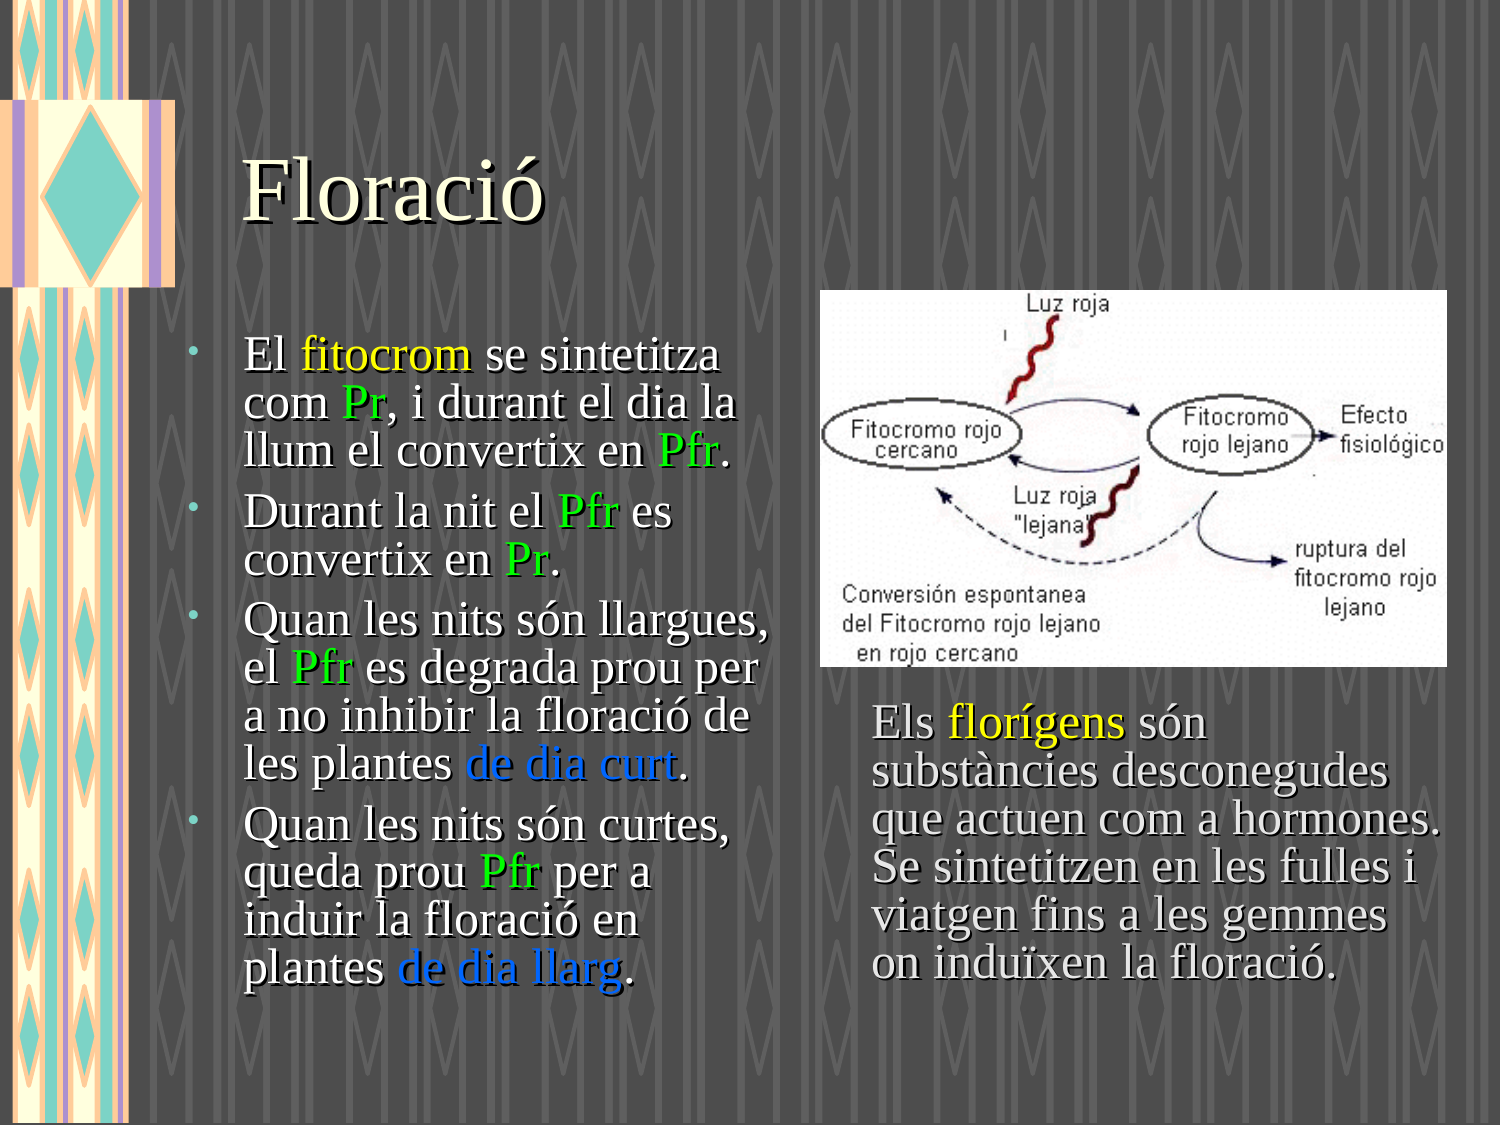

Floració
#
El fitocrom se sintetitza com Pr, i durant el dia la llum el convertix en Pfr.
Durant la nit el Pfr es convertix en Pr.
Quan les nits són llargues, el Pfr es degrada prou per a no inhibir la floració de les plantes de dia curt.
Quan les nits són curtes, queda prou Pfr per a induir la floració en plantes de dia llarg.
Els florígens són substàncies desconegudes que actuen com a hormones. Se sintetitzen en les fulles i viatgen fins a les gemmes on induïxen la floració.